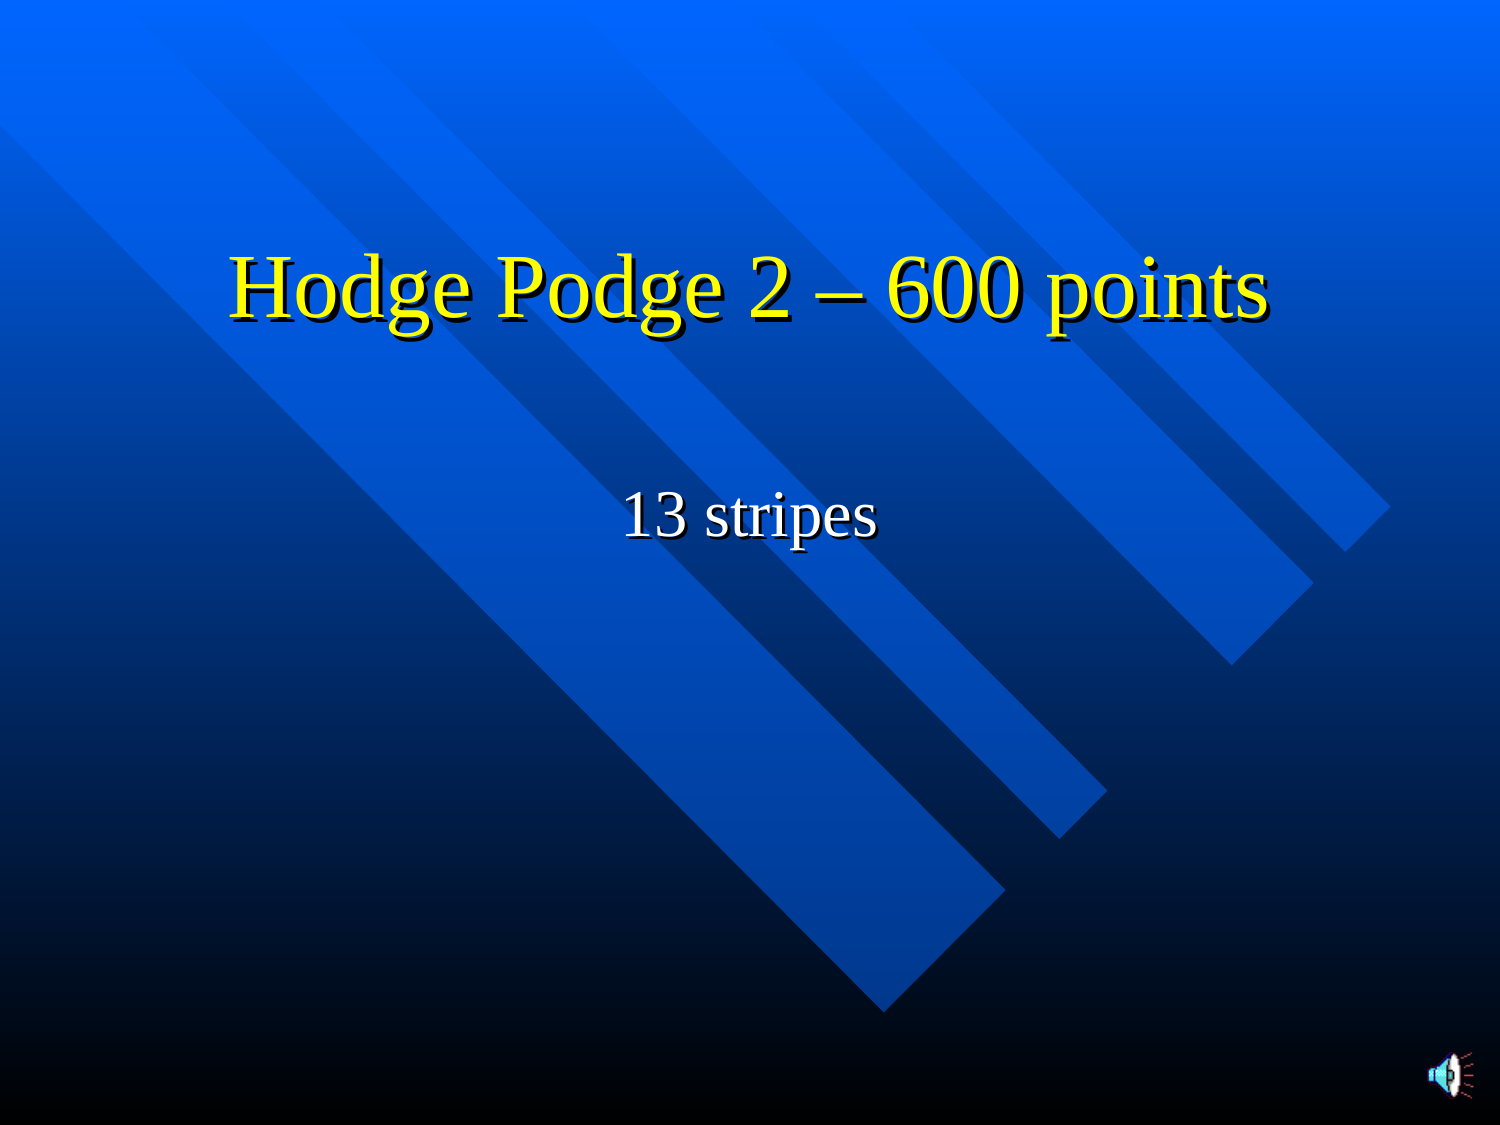

# Hodge Podge 2 – 600 points
13 stripes